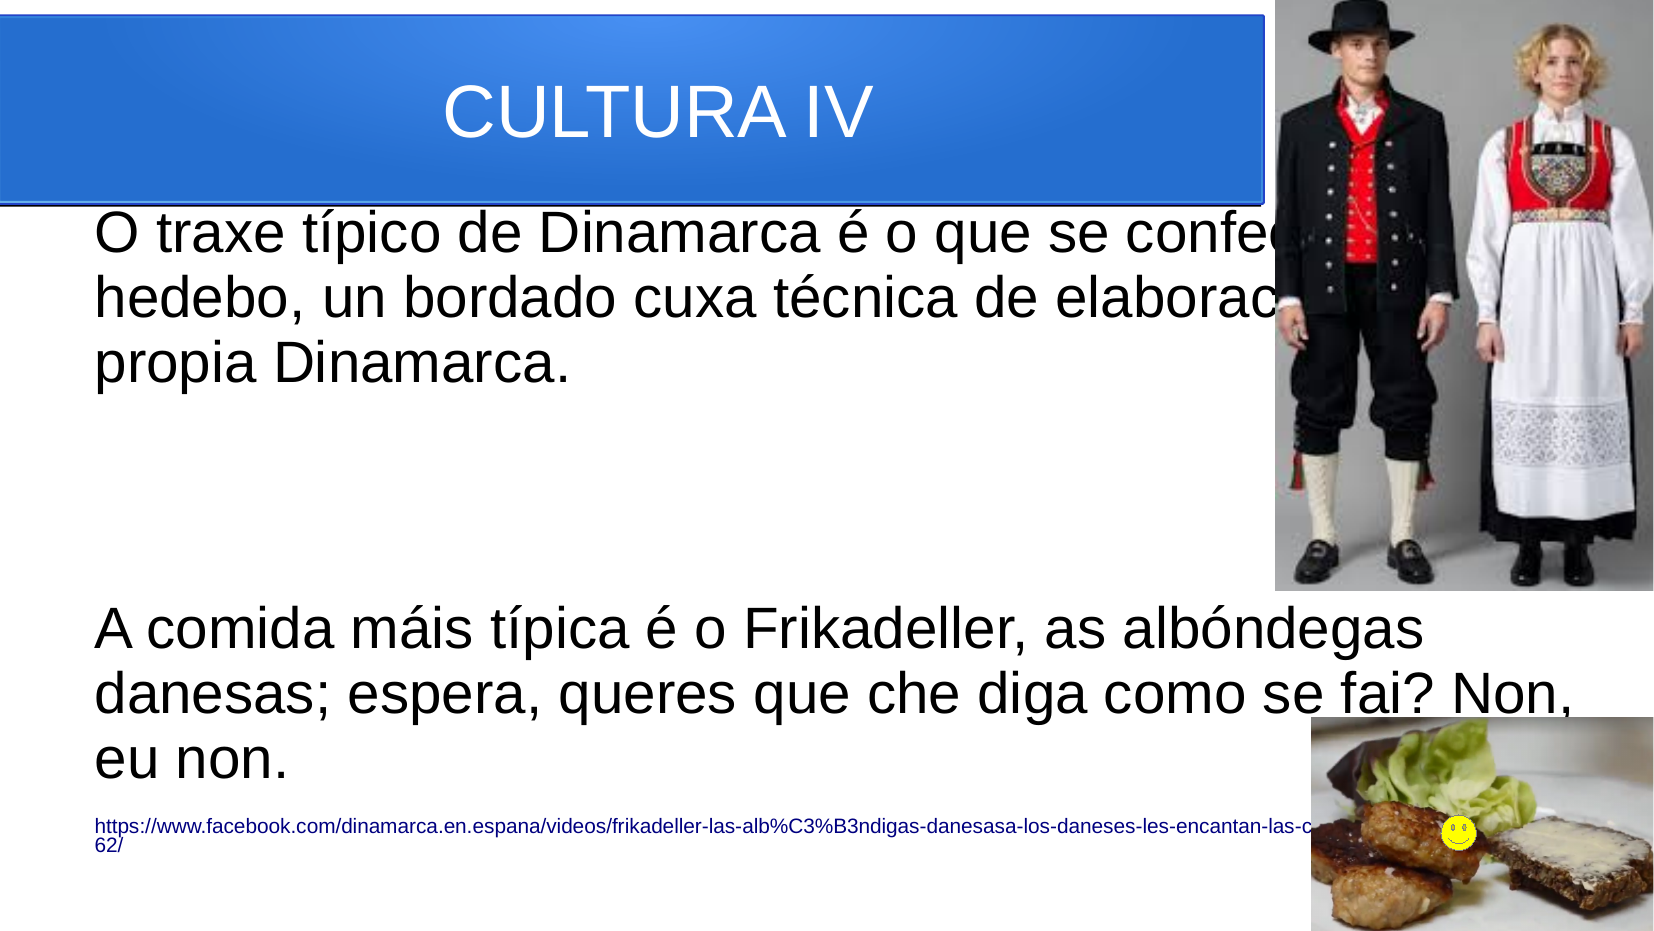

# CULTURA IV
O traxe típico de Dinamarca é o que se confecciona con hedebo, un bordado cuxa técnica de elaboración surxiu na propia Dinamarca.
A comida máis típica é o Frikadeller, as albóndegas danesas; espera, queres que che diga como se fai? Non, eu non.
https://www.facebook.com/dinamarca.en.espana/videos/frikadeller-las-alb%C3%B3ndigas-danesasa-los-daneses-les-encantan-las-comidas-de-navi/2245043295771562/